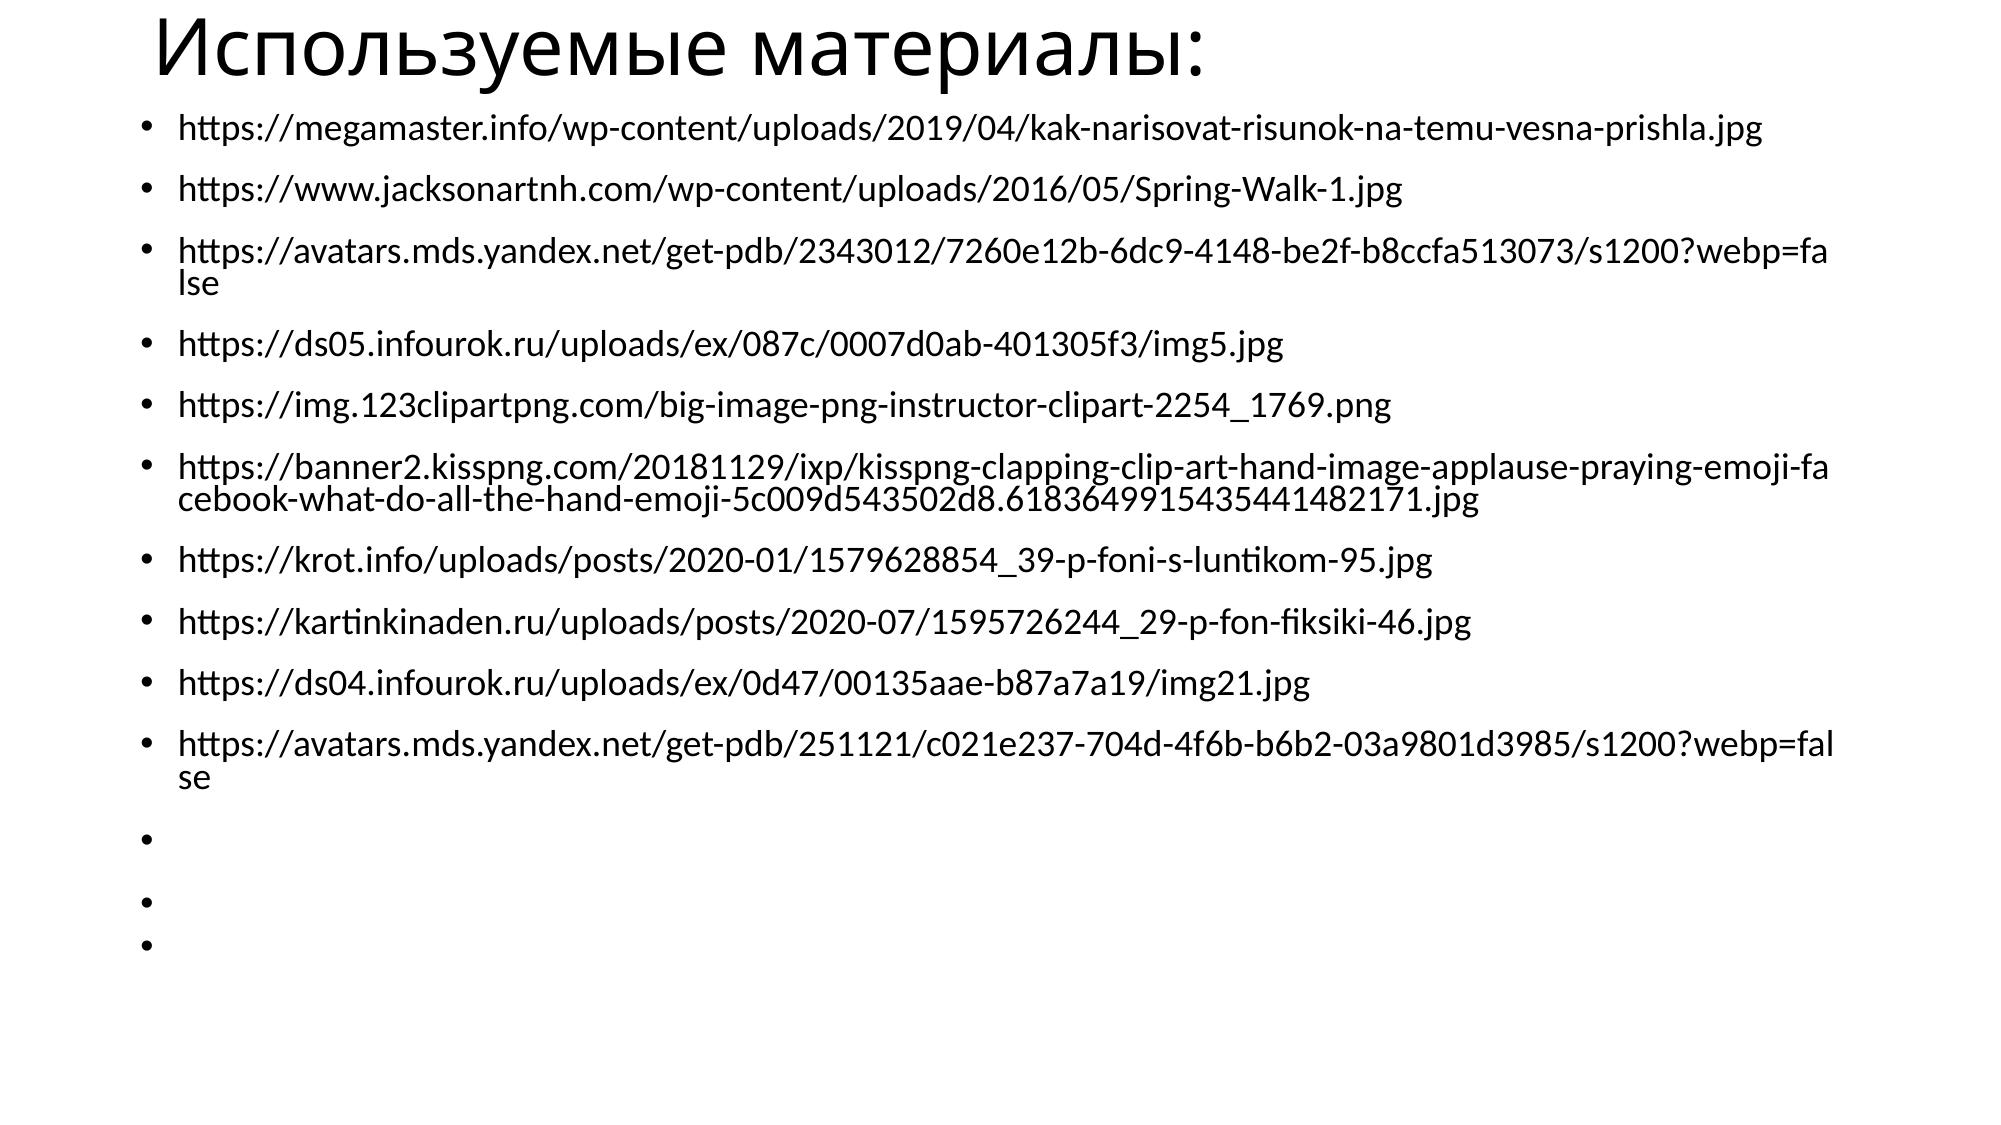

# Используемые материалы:
https://megamaster.info/wp-content/uploads/2019/04/kak-narisovat-risunok-na-temu-vesna-prishla.jpg
https://www.jacksonartnh.com/wp-content/uploads/2016/05/Spring-Walk-1.jpg
https://avatars.mds.yandex.net/get-pdb/2343012/7260e12b-6dc9-4148-be2f-b8ccfa513073/s1200?webp=false
https://ds05.infourok.ru/uploads/ex/087c/0007d0ab-401305f3/img5.jpg
https://img.123clipartpng.com/big-image-png-instructor-clipart-2254_1769.png
https://banner2.kisspng.com/20181129/ixp/kisspng-clapping-clip-art-hand-image-applause-praying-emoji-facebook-what-do-all-the-hand-emoji-5c009d543502d8.6183649915435441482171.jpg
https://krot.info/uploads/posts/2020-01/1579628854_39-p-foni-s-luntikom-95.jpg
https://kartinkinaden.ru/uploads/posts/2020-07/1595726244_29-p-fon-fiksiki-46.jpg
https://ds04.infourok.ru/uploads/ex/0d47/00135aae-b87a7a19/img21.jpg
https://avatars.mds.yandex.net/get-pdb/251121/c021e237-704d-4f6b-b6b2-03a9801d3985/s1200?webp=false